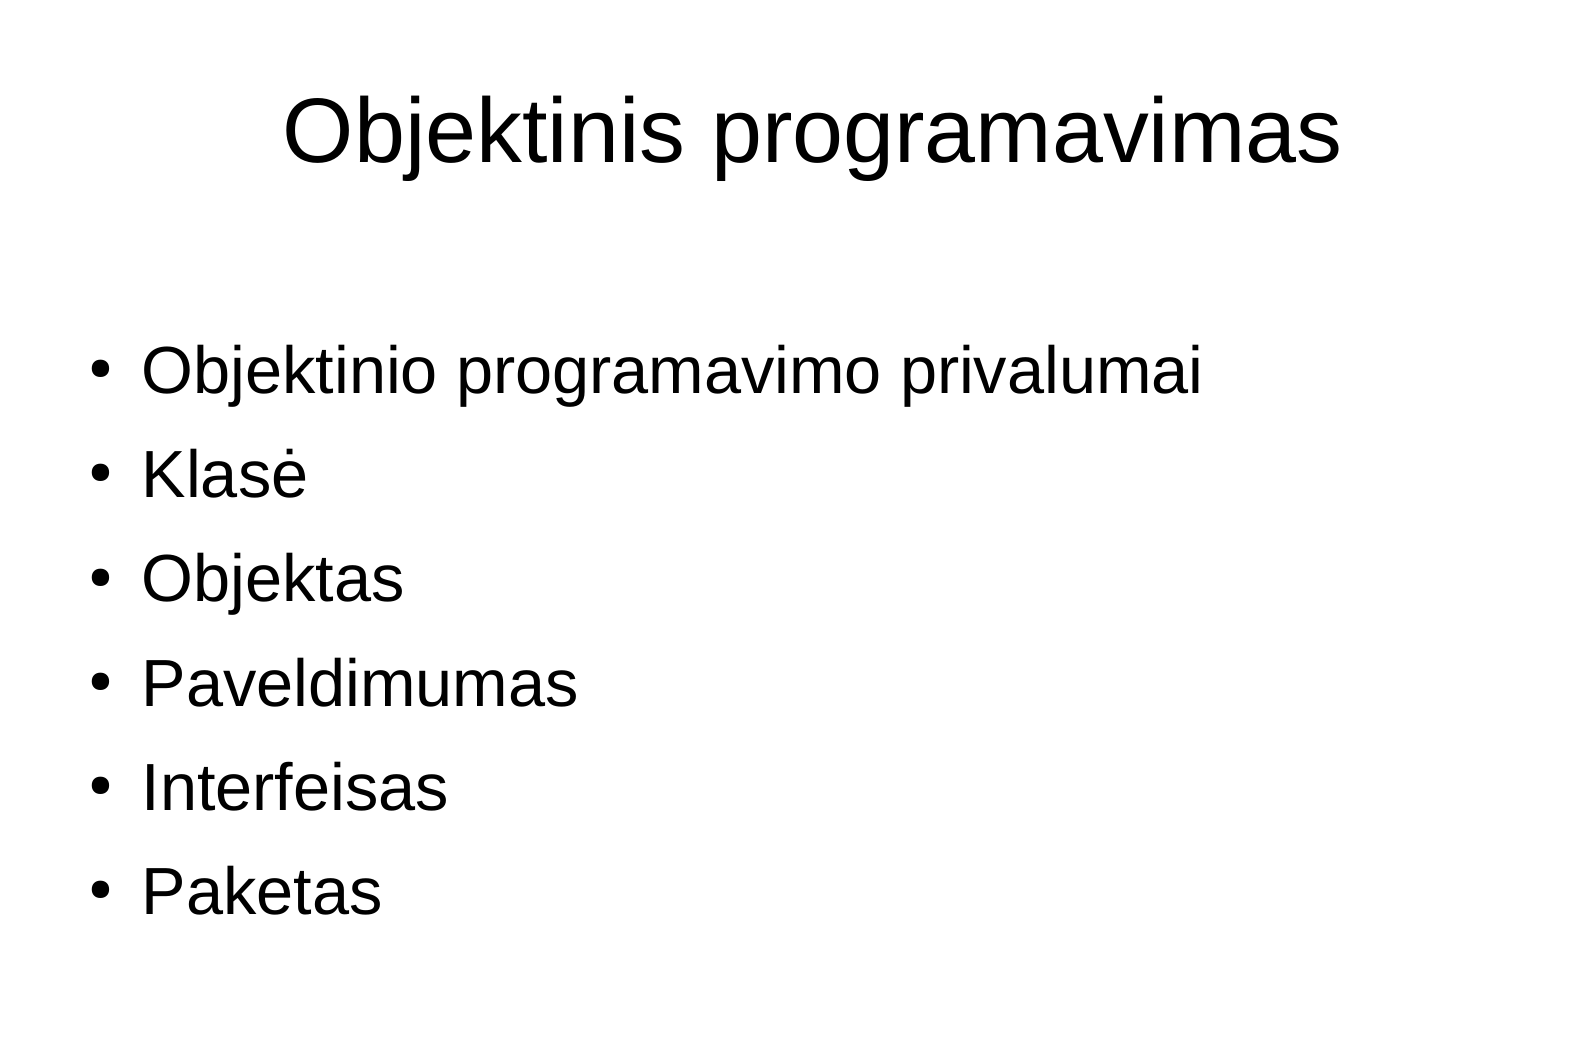

# Objektinis programavimas
Objektinio programavimo privalumai
Klasė
Objektas
Paveldimumas
Interfeisas
Paketas